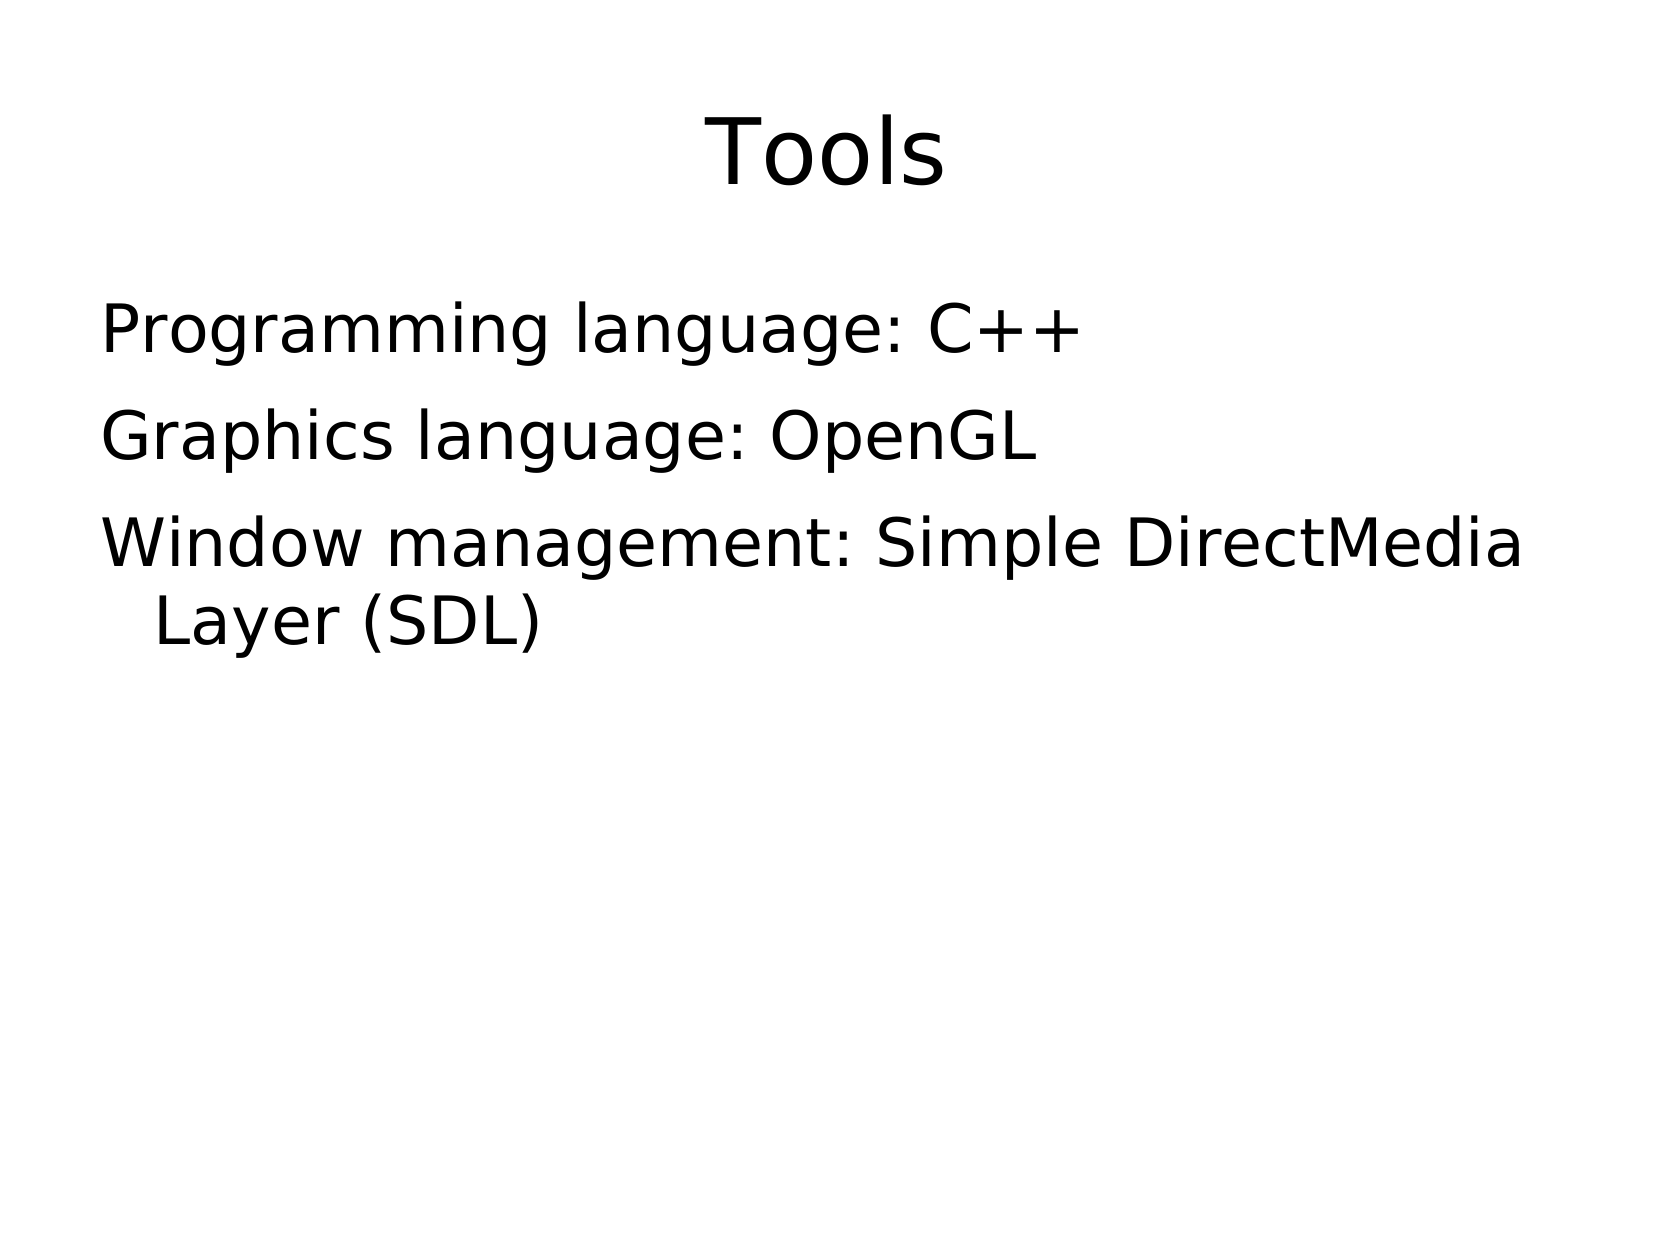

# Tools
Programming language: C++
Graphics language: OpenGL
Window management: Simple DirectMedia Layer (SDL)